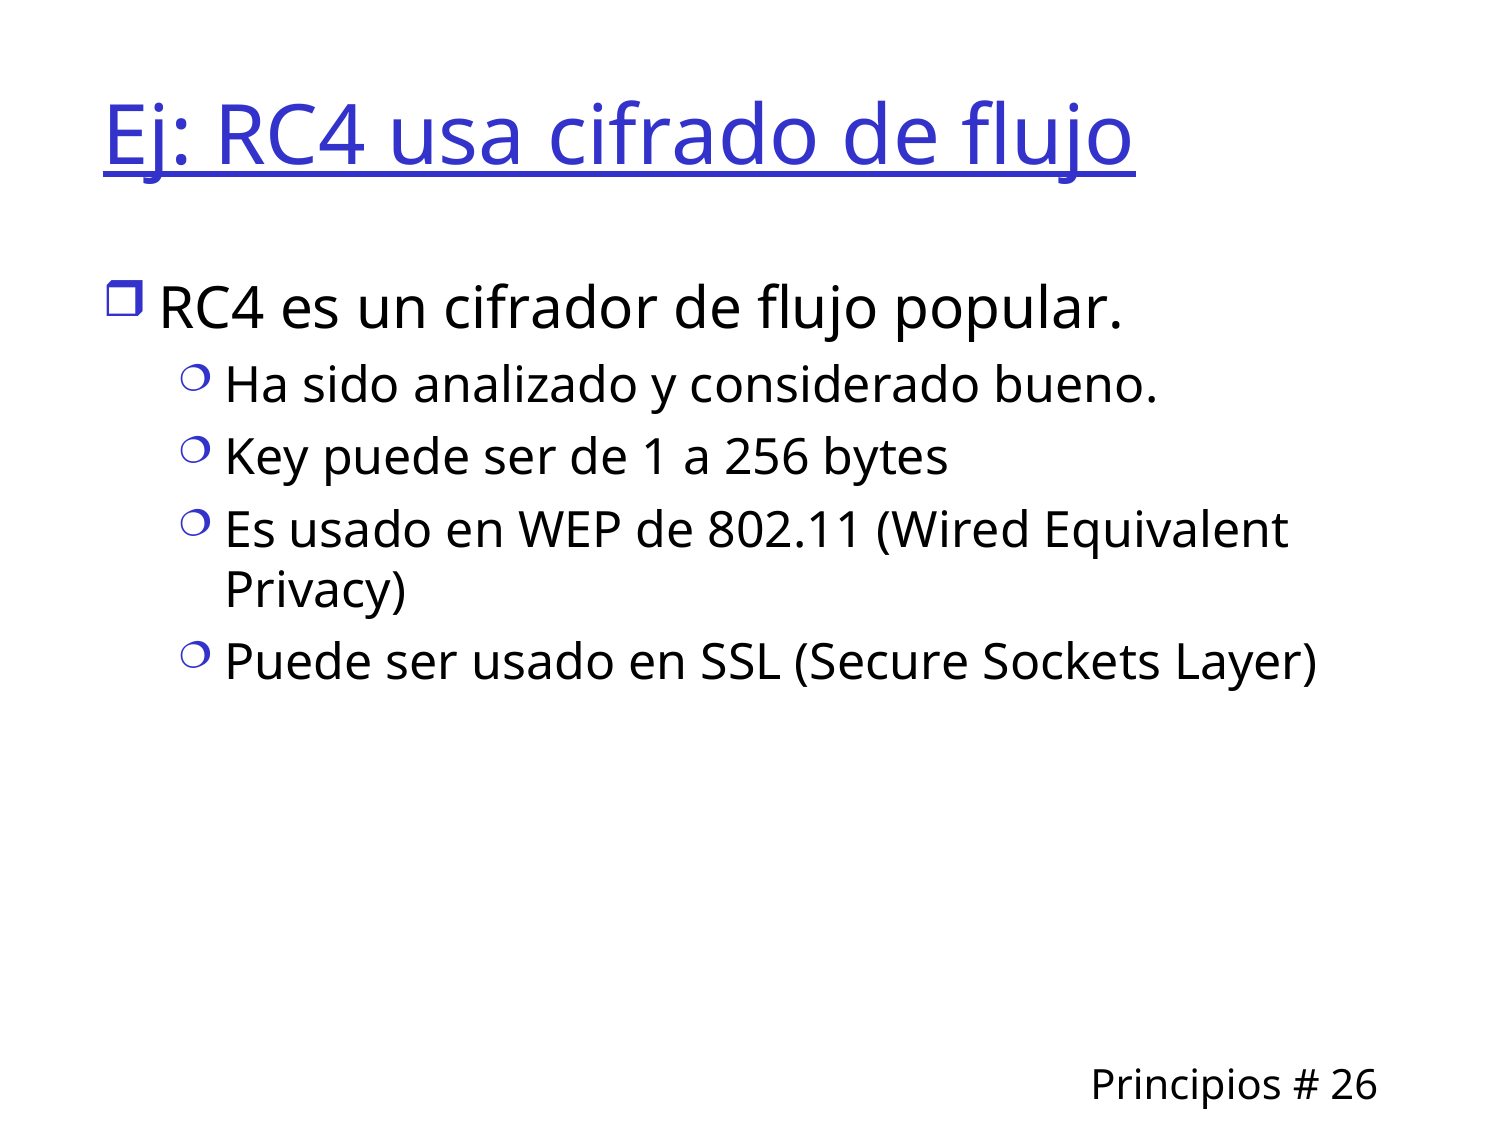

# Ej: RC4 usa cifrado de flujo
RC4 es un cifrador de flujo popular.
Ha sido analizado y considerado bueno.
Key puede ser de 1 a 256 bytes
Es usado en WEP de 802.11 (Wired Equivalent Privacy)
Puede ser usado en SSL (Secure Sockets Layer)
26